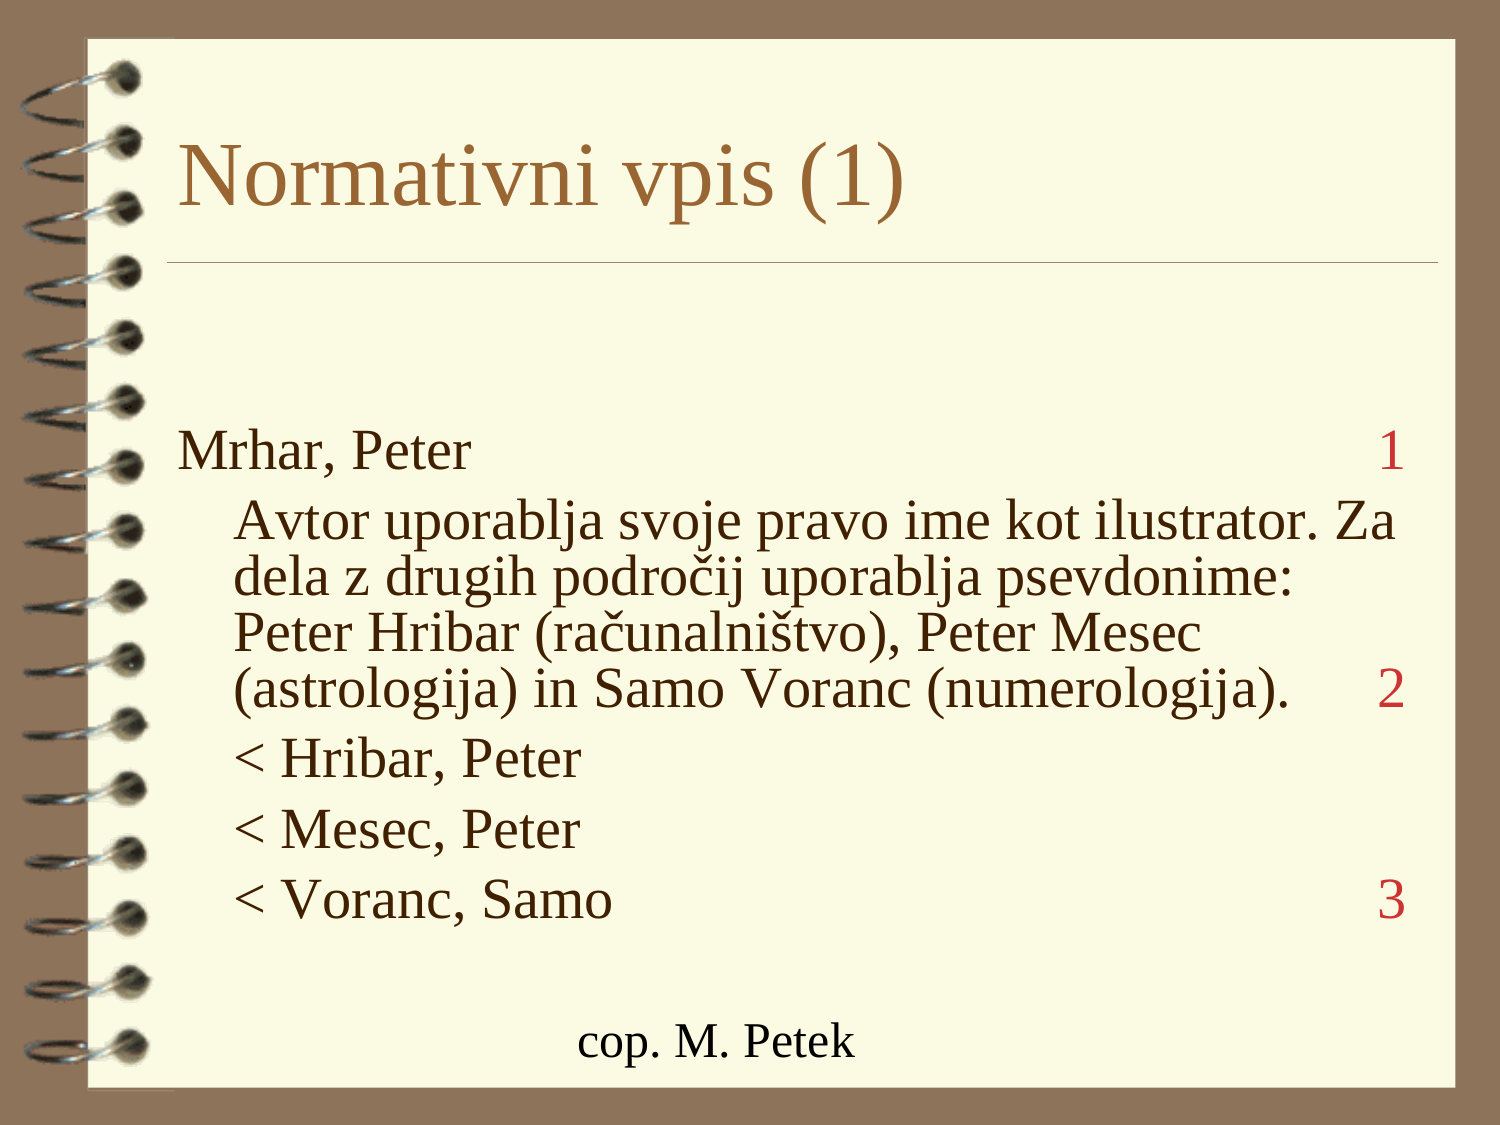

# Normativni vpis (1)
Mrhar, Peter							1
	Avtor uporablja svoje pravo ime kot ilustrator. Za dela z drugih področij uporablja psevdonime: Peter Hribar (računalništvo), Peter Mesec (astrologija) in Samo Voranc (numerologija).	2
	< Hribar, Peter
	< Mesec, Peter
	< Voranc, Samo						3
cop. M. Petek